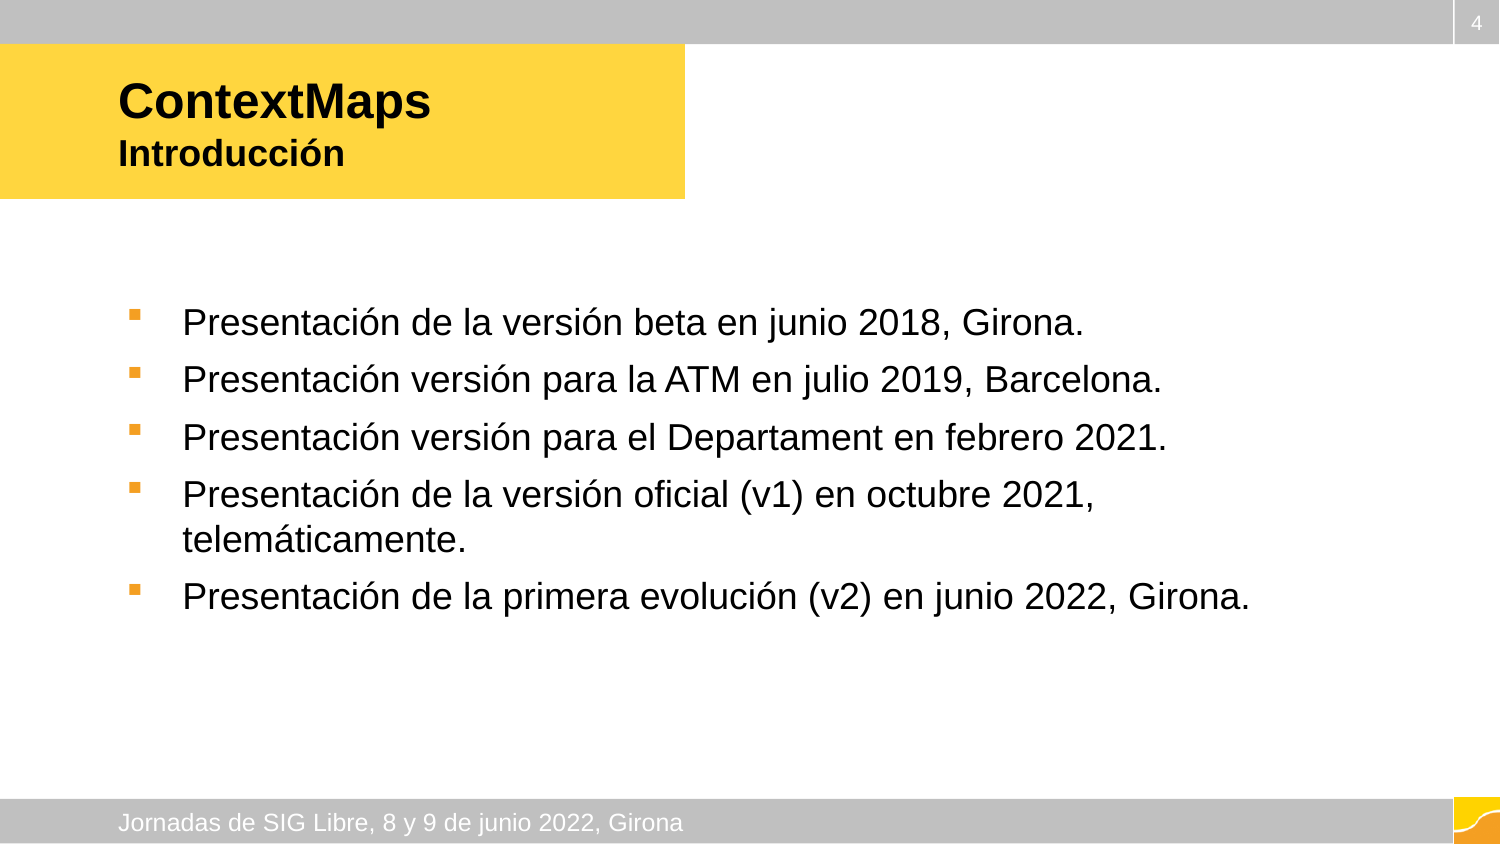

# ContextMaps Introducción
Presentación de la versión beta en junio 2018, Girona.
Presentación versión para la ATM en julio 2019, Barcelona.
Presentación versión para el Departament en febrero 2021.
Presentación de la versión oficial (v1) en octubre 2021, telemáticamente.
Presentación de la primera evolución (v2) en junio 2022, Girona.
Jornadas de SIG Libre, 8 y 9 de junio 2022, Girona